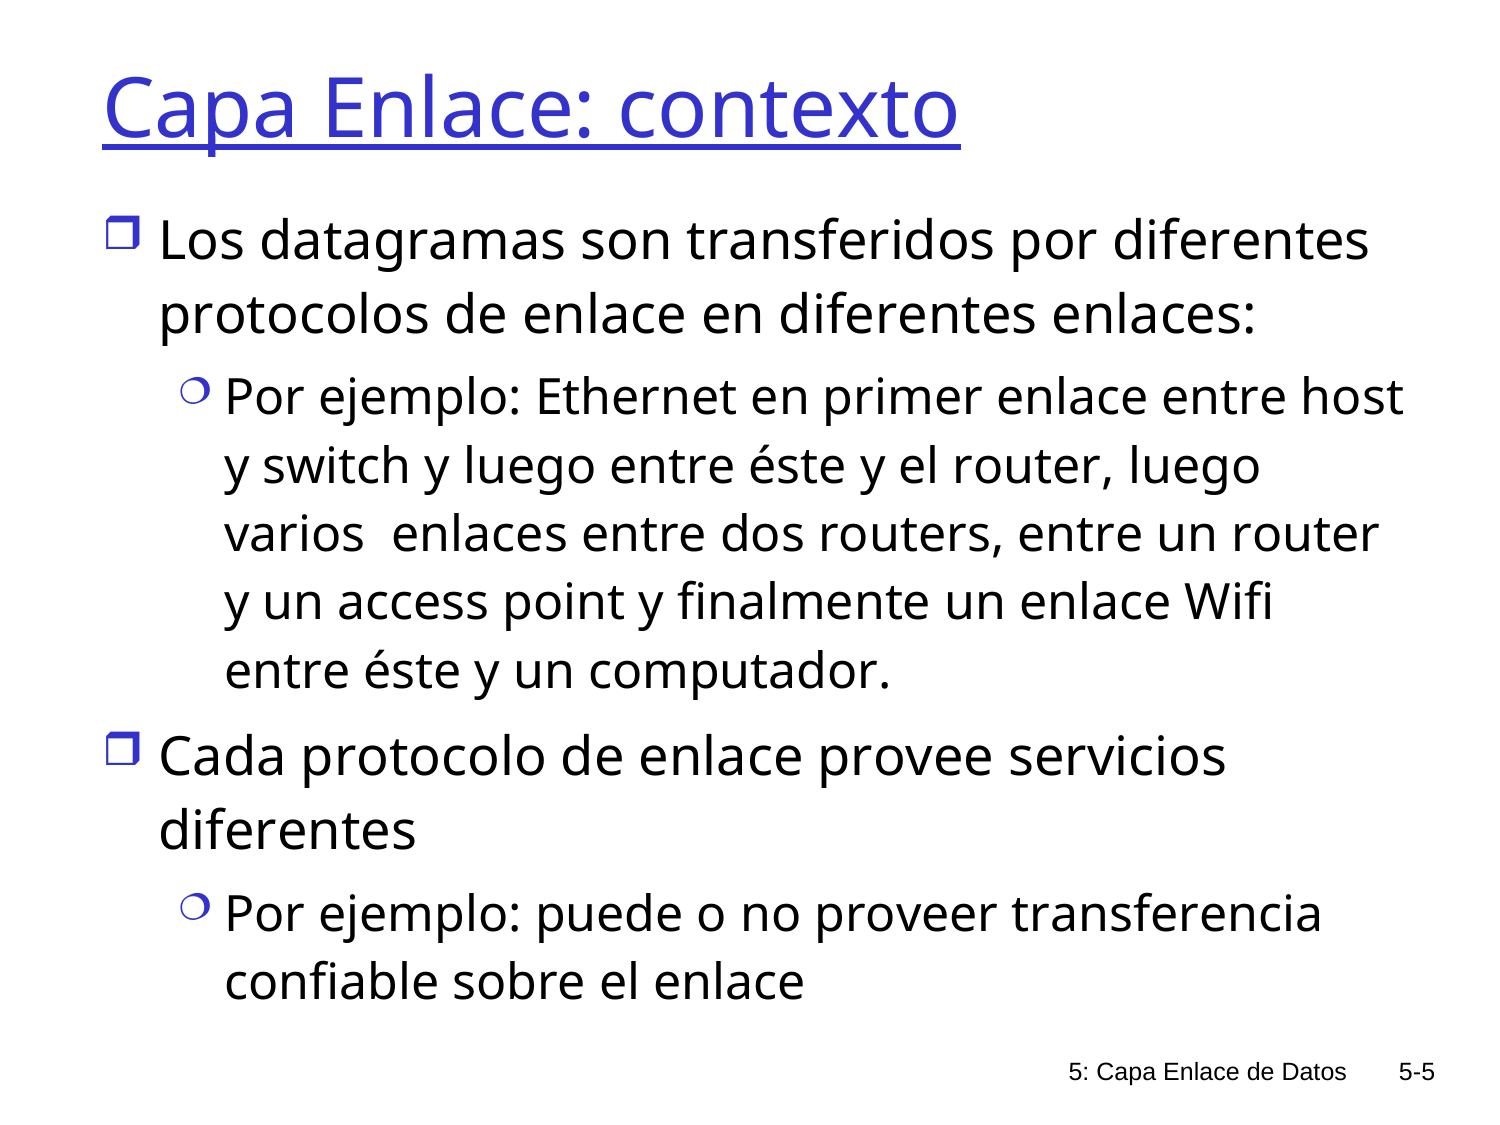

# Capa Enlace: contexto
Los datagramas son transferidos por diferentes protocolos de enlace en diferentes enlaces:
Por ejemplo: Ethernet en primer enlace entre host y switch y luego entre éste y el router, luego varios enlaces entre dos routers, entre un router y un access point y finalmente un enlace Wifi entre éste y un computador.
Cada protocolo de enlace provee servicios diferentes
Por ejemplo: puede o no proveer transferencia confiable sobre el enlace
5